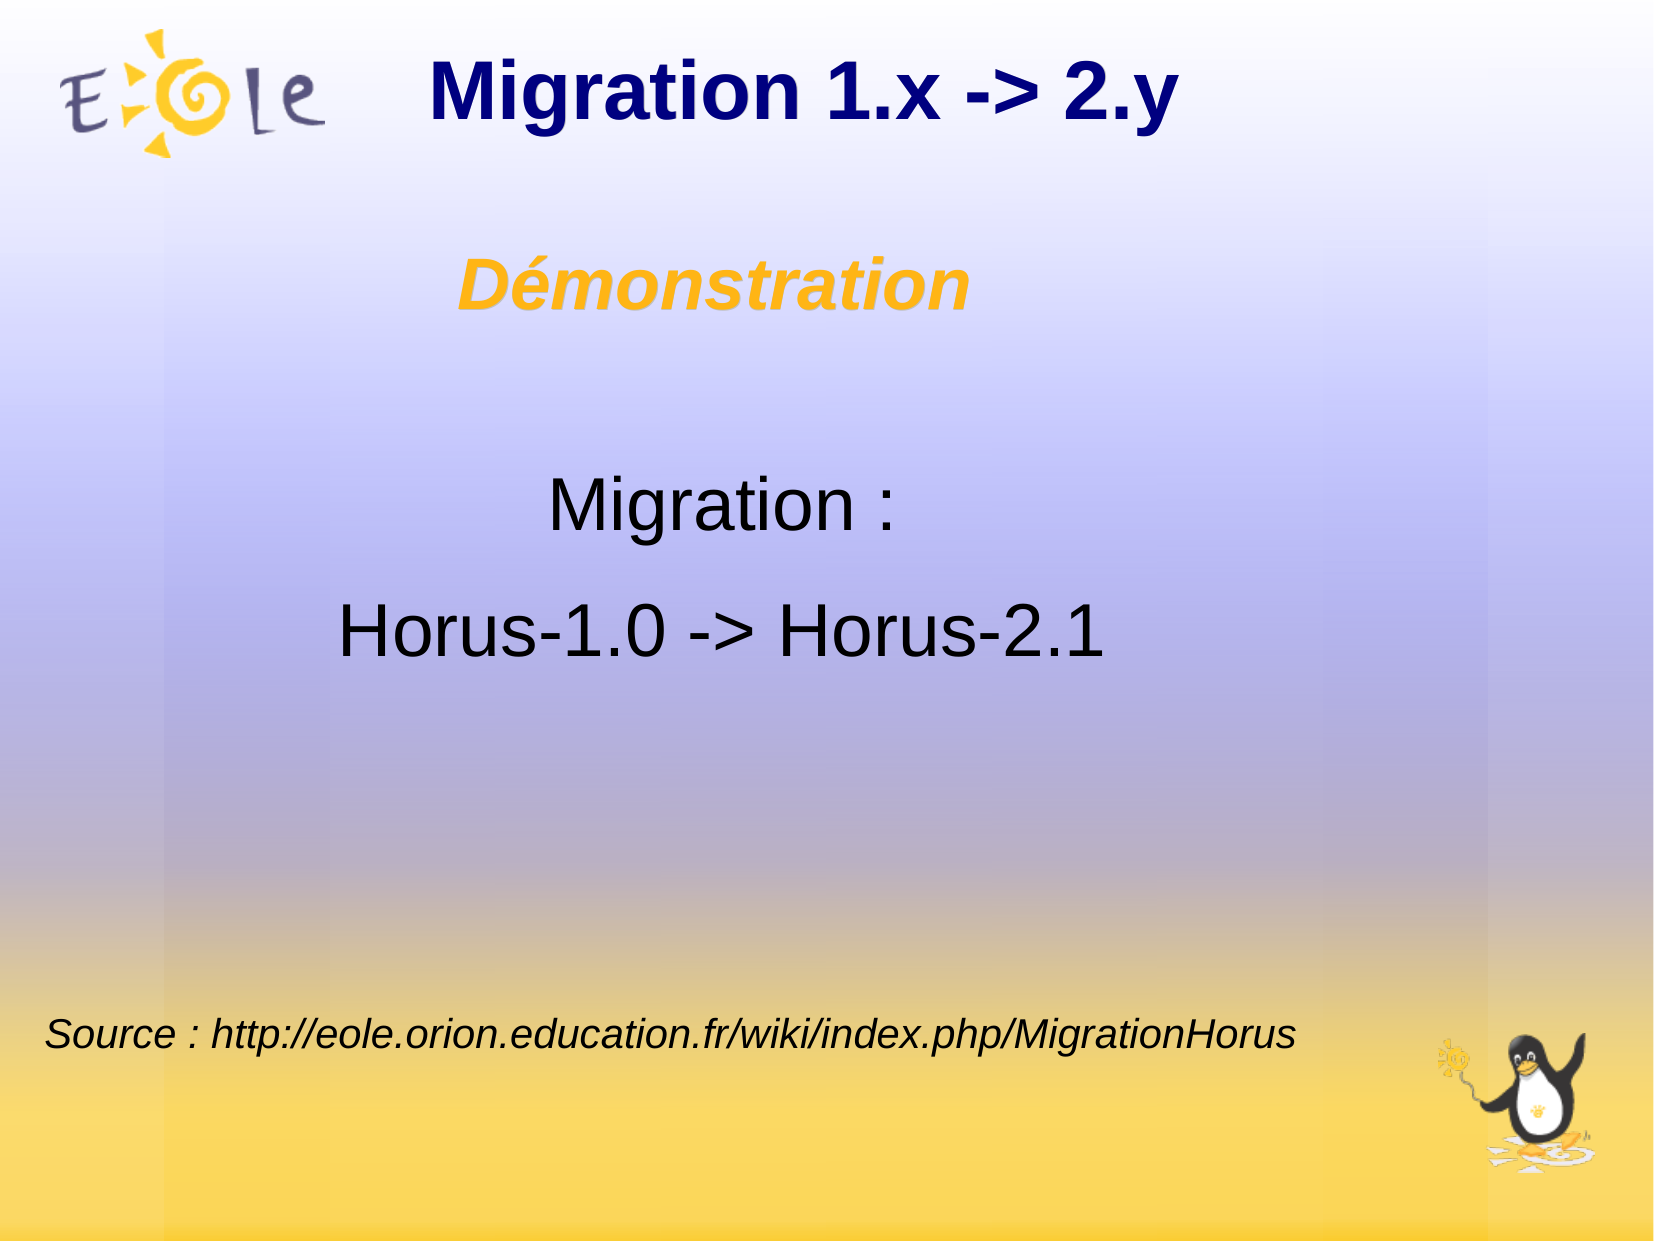

Migration 1.x -> 2.y
Démonstration
Migration :
Horus-1.0 -> Horus-2.1
Source : http://eole.orion.education.fr/wiki/index.php/MigrationHorus